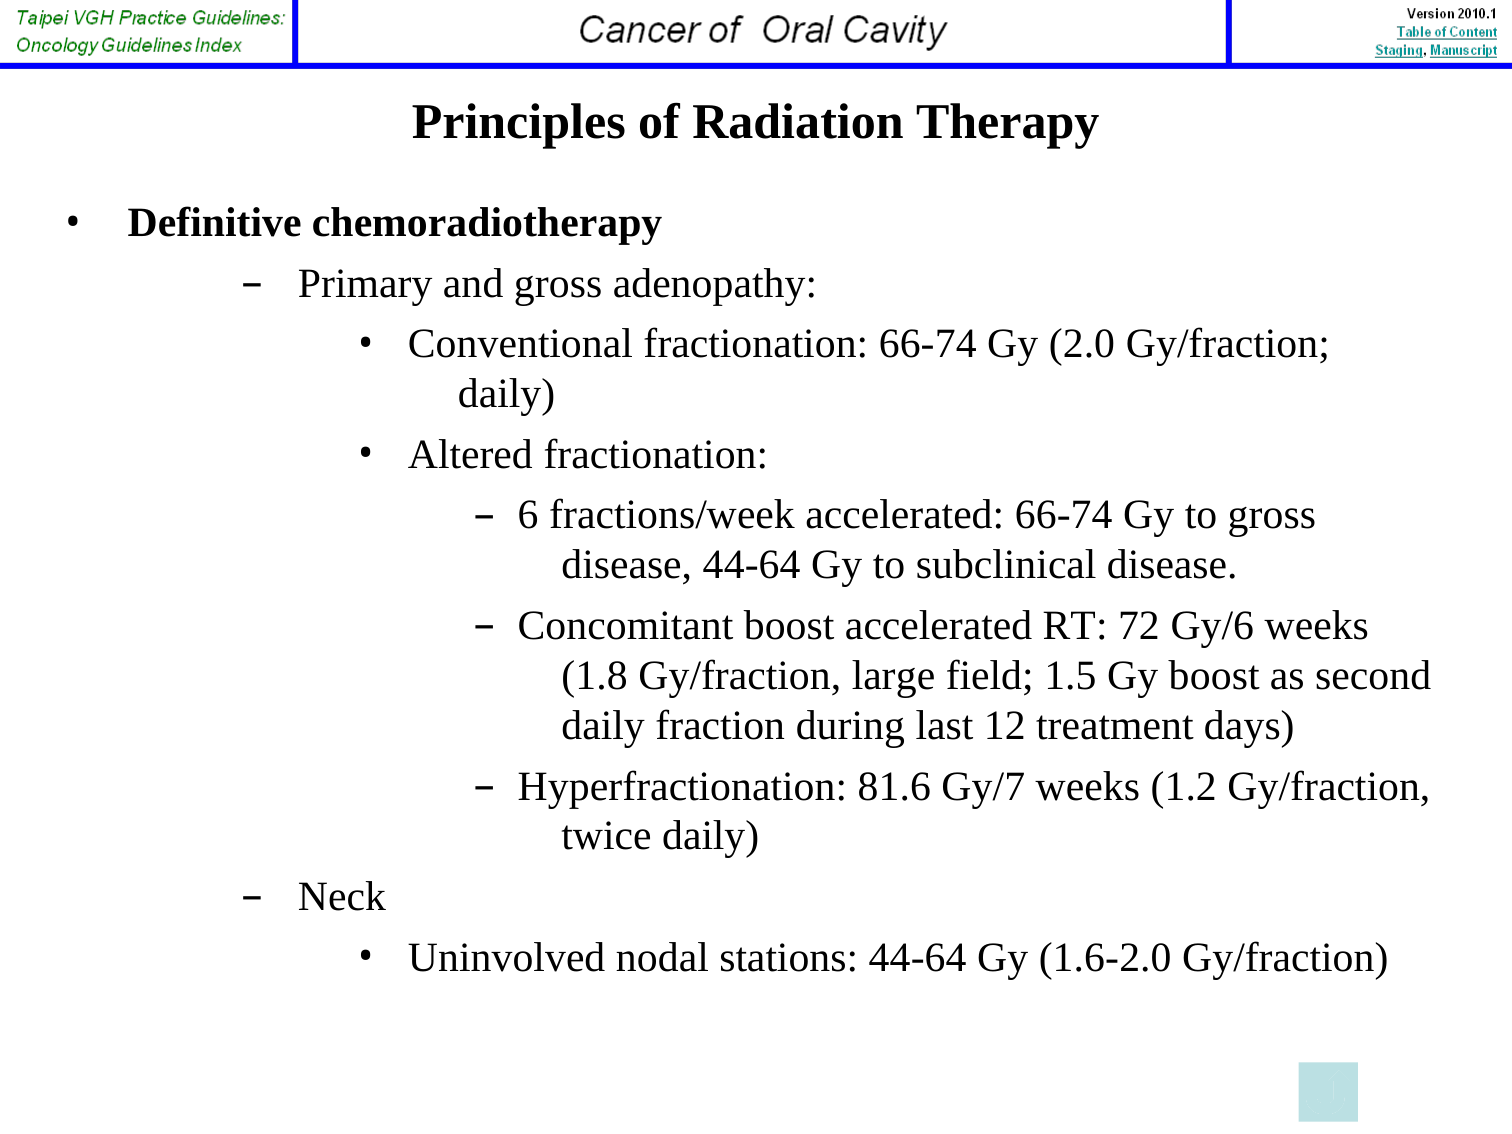

# Principles of Radiation Therapy
Definitive chemoradiotherapy
Primary and gross adenopathy:
Conventional fractionation: 66-74 Gy (2.0 Gy/fraction; daily)
Altered fractionation:
6 fractions/week accelerated: 66-74 Gy to gross disease, 44-64 Gy to subclinical disease.
Concomitant boost accelerated RT: 72 Gy/6 weeks (1.8 Gy/fraction, large field; 1.5 Gy boost as second daily fraction during last 12 treatment days)
Hyperfractionation: 81.6 Gy/7 weeks (1.2 Gy/fraction, twice daily)
Neck
Uninvolved nodal stations: 44-64 Gy (1.6-2.0 Gy/fraction)